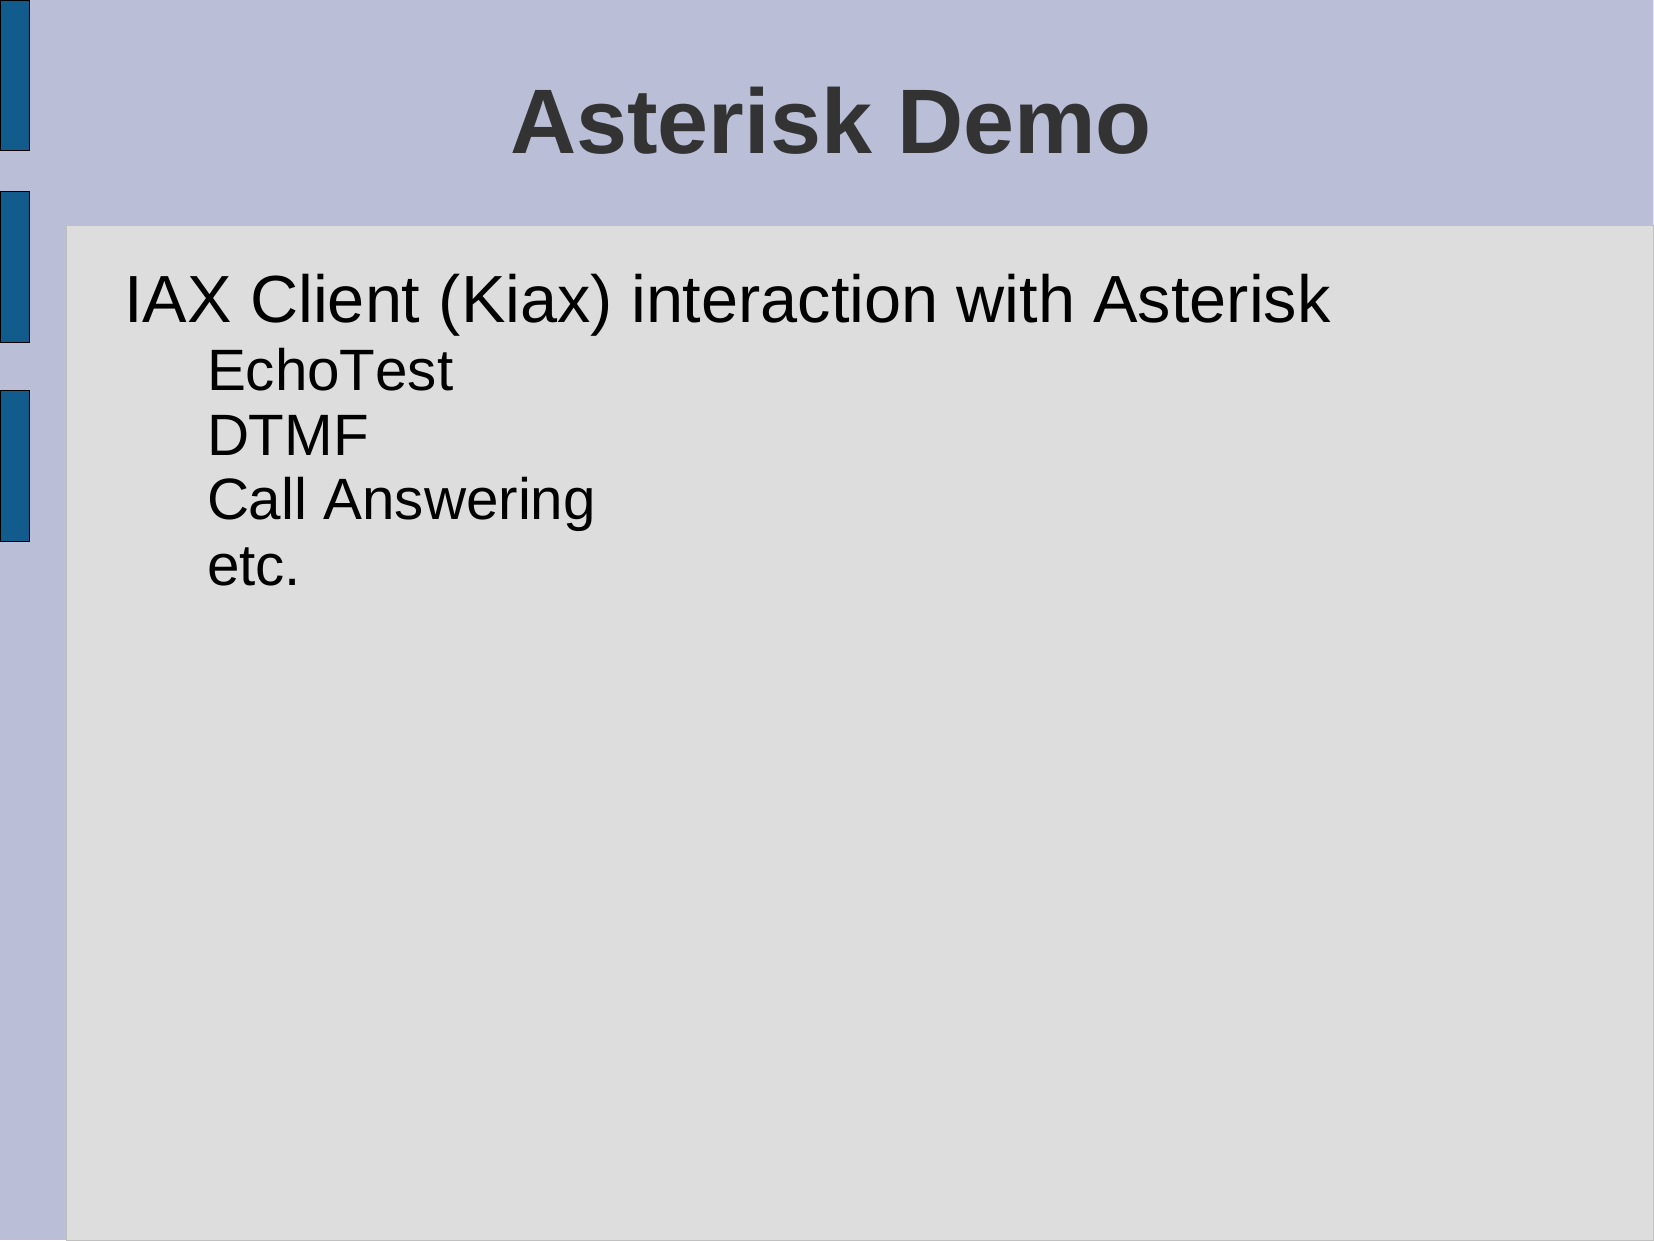

# Asterisk Demo
IAX Client (Kiax) interaction with Asterisk
EchoTest
DTMF
Call Answering
etc.